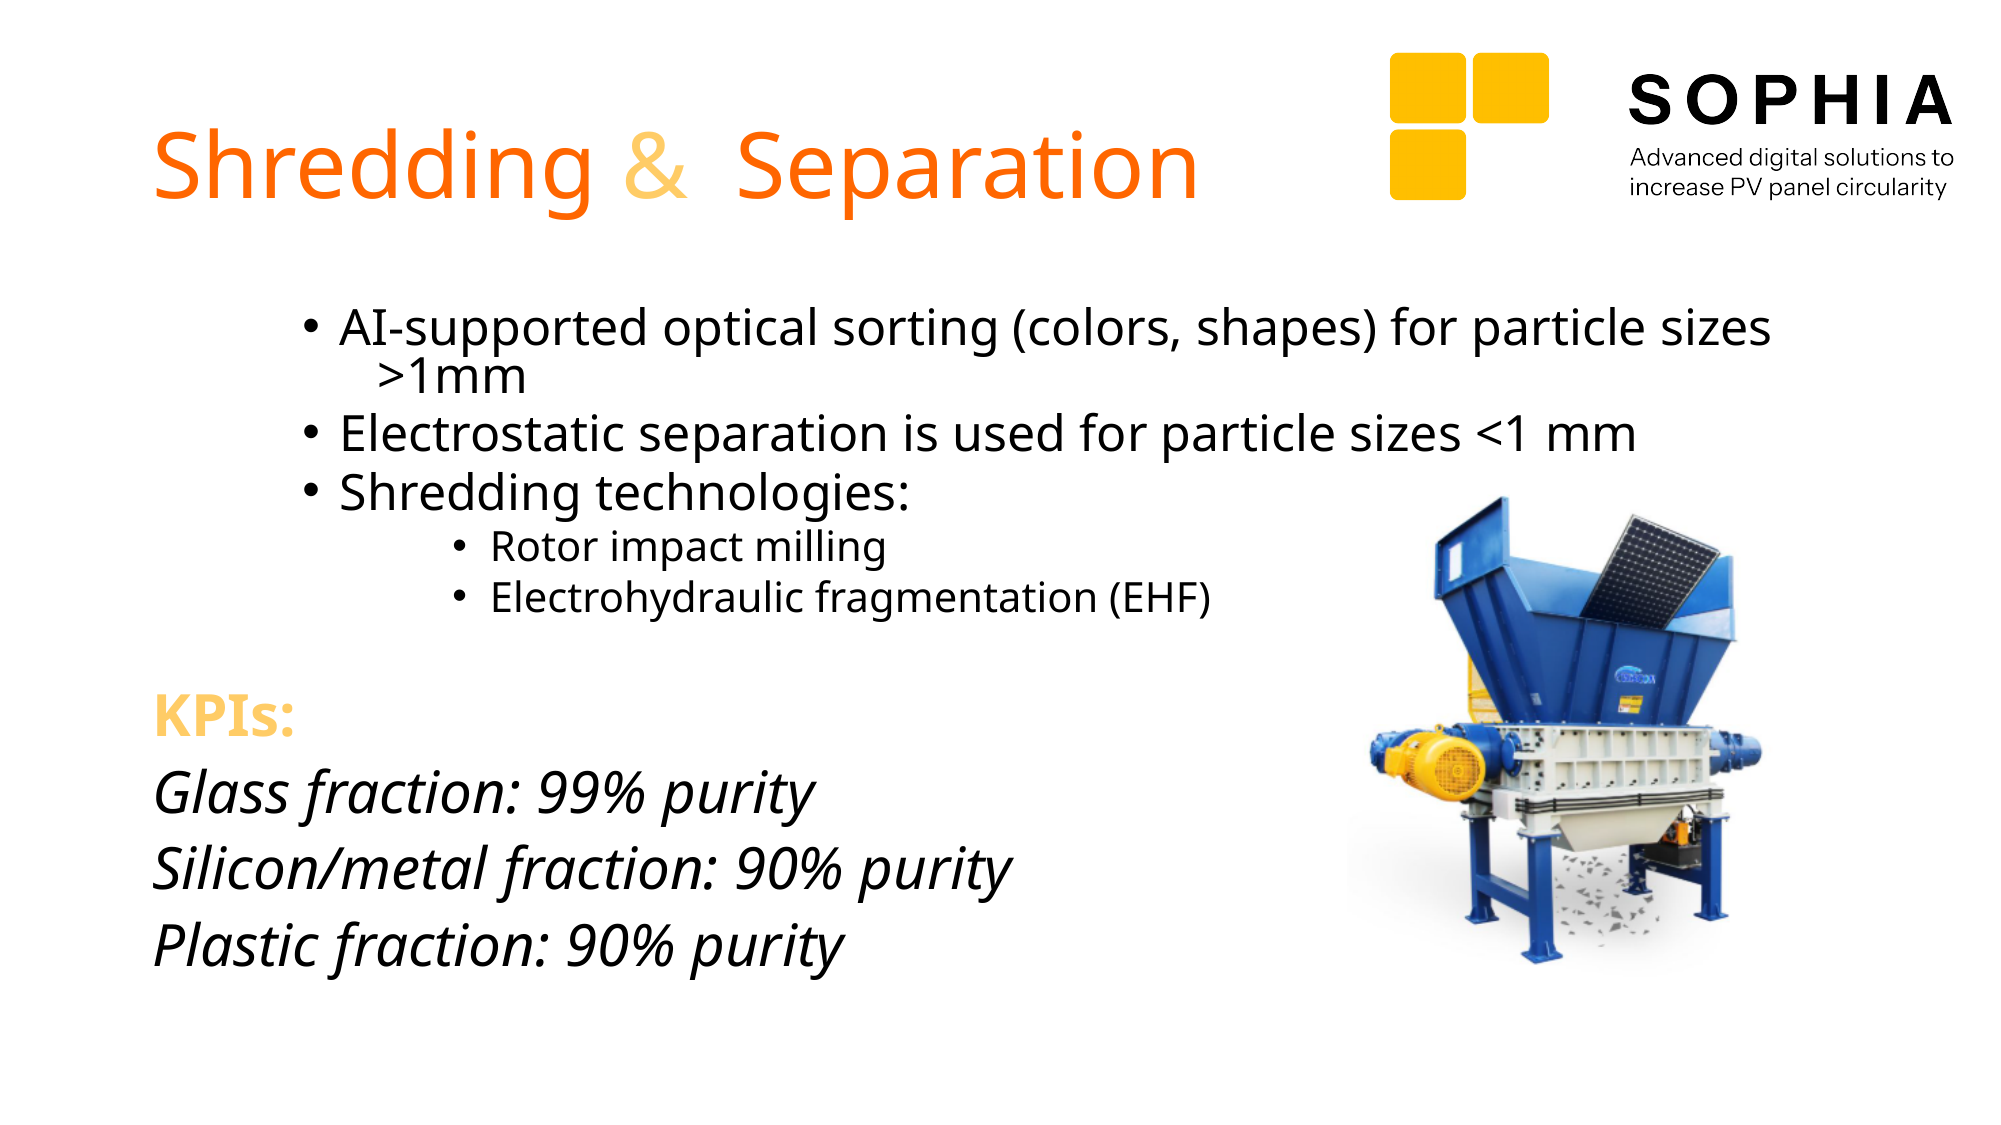

# Shredding & Separation
AI-supported optical sorting (colors, shapes) for particle sizes >1mm
Electrostatic separation is used for particle sizes <1 mm
Shredding technologies:
Rotor impact milling
Electrohydraulic fragmentation (EHF)
KPIs:
Glass fraction: 99% purity
Silicon/metal fraction: 90% purity
Plastic fraction: 90% purity